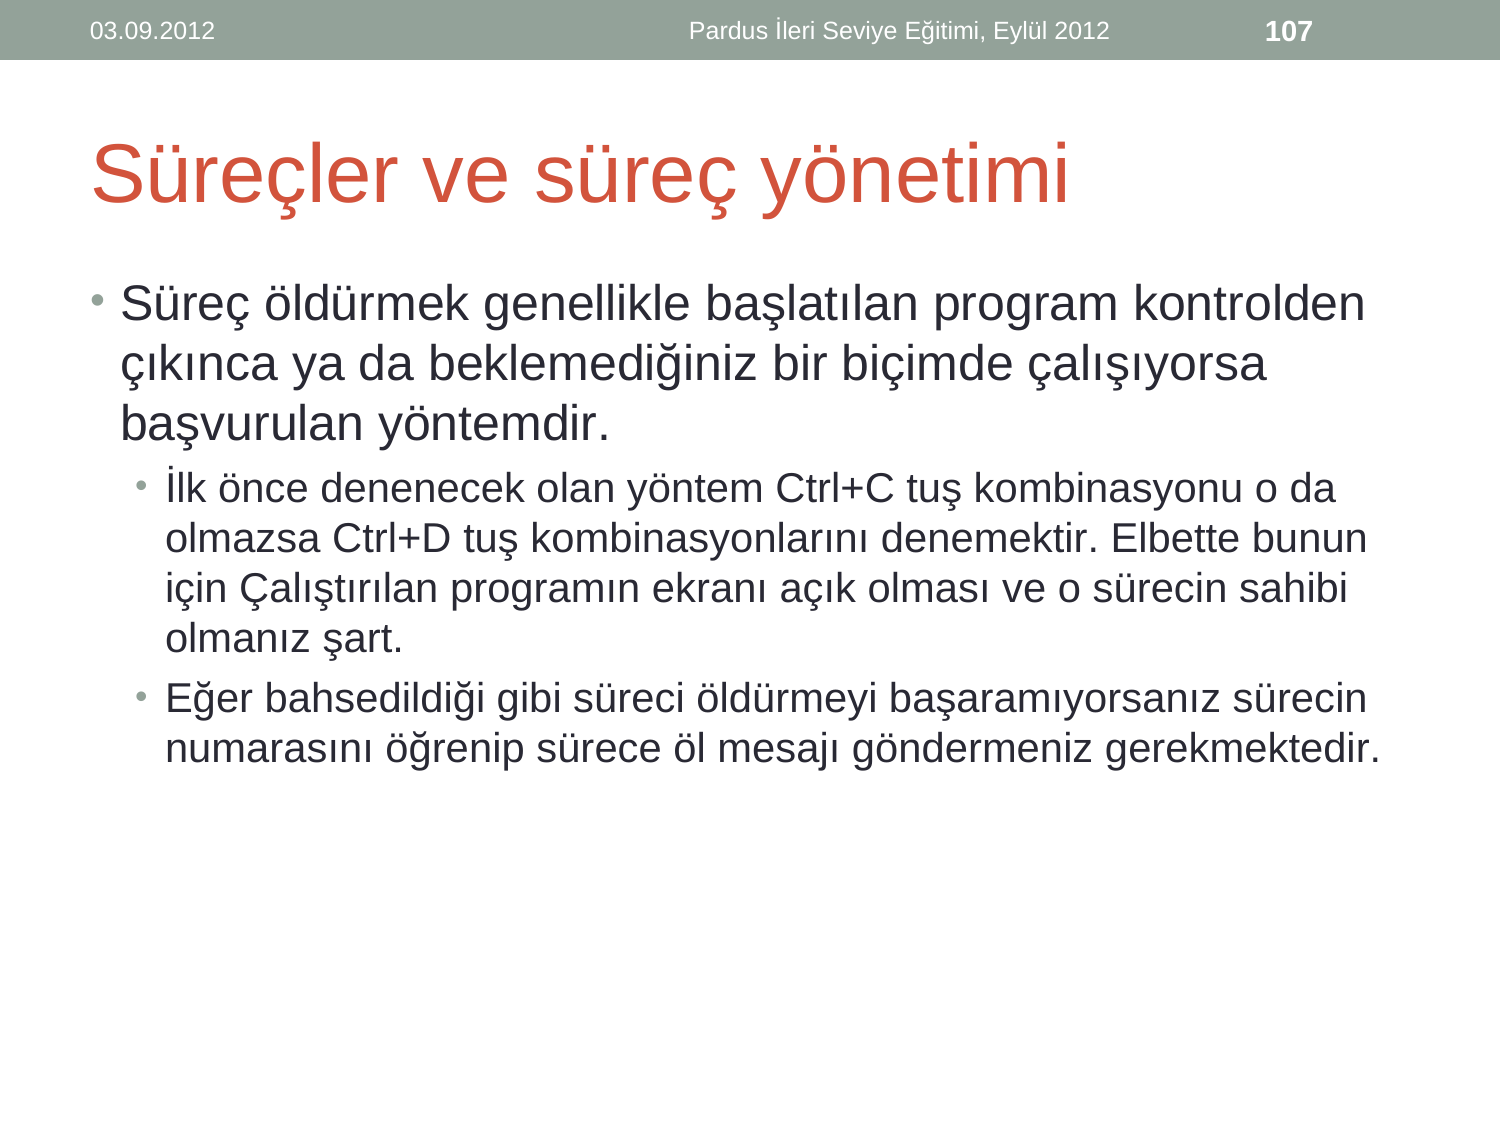

03.09.2012
Pardus İleri Seviye Eğitimi, Eylül 2012
# Süreçler ve süreç yönetimi
Süreç öldürmek genellikle başlatılan program kontrolden çıkınca ya da beklemediğiniz bir biçimde çalışıyorsa başvurulan yöntemdir.
İlk önce denenecek olan yöntem Ctrl+C tuş kombinasyonu o da olmazsa Ctrl+D tuş kombinasyonlarını denemektir. Elbette bunun için Çalıştırılan programın ekranı açık olması ve o sürecin sahibi olmanız şart.
Eğer bahsedildiği gibi süreci öldürmeyi başaramıyorsanız sürecin numarasını öğrenip sürece öl mesajı göndermeniz gerekmektedir.